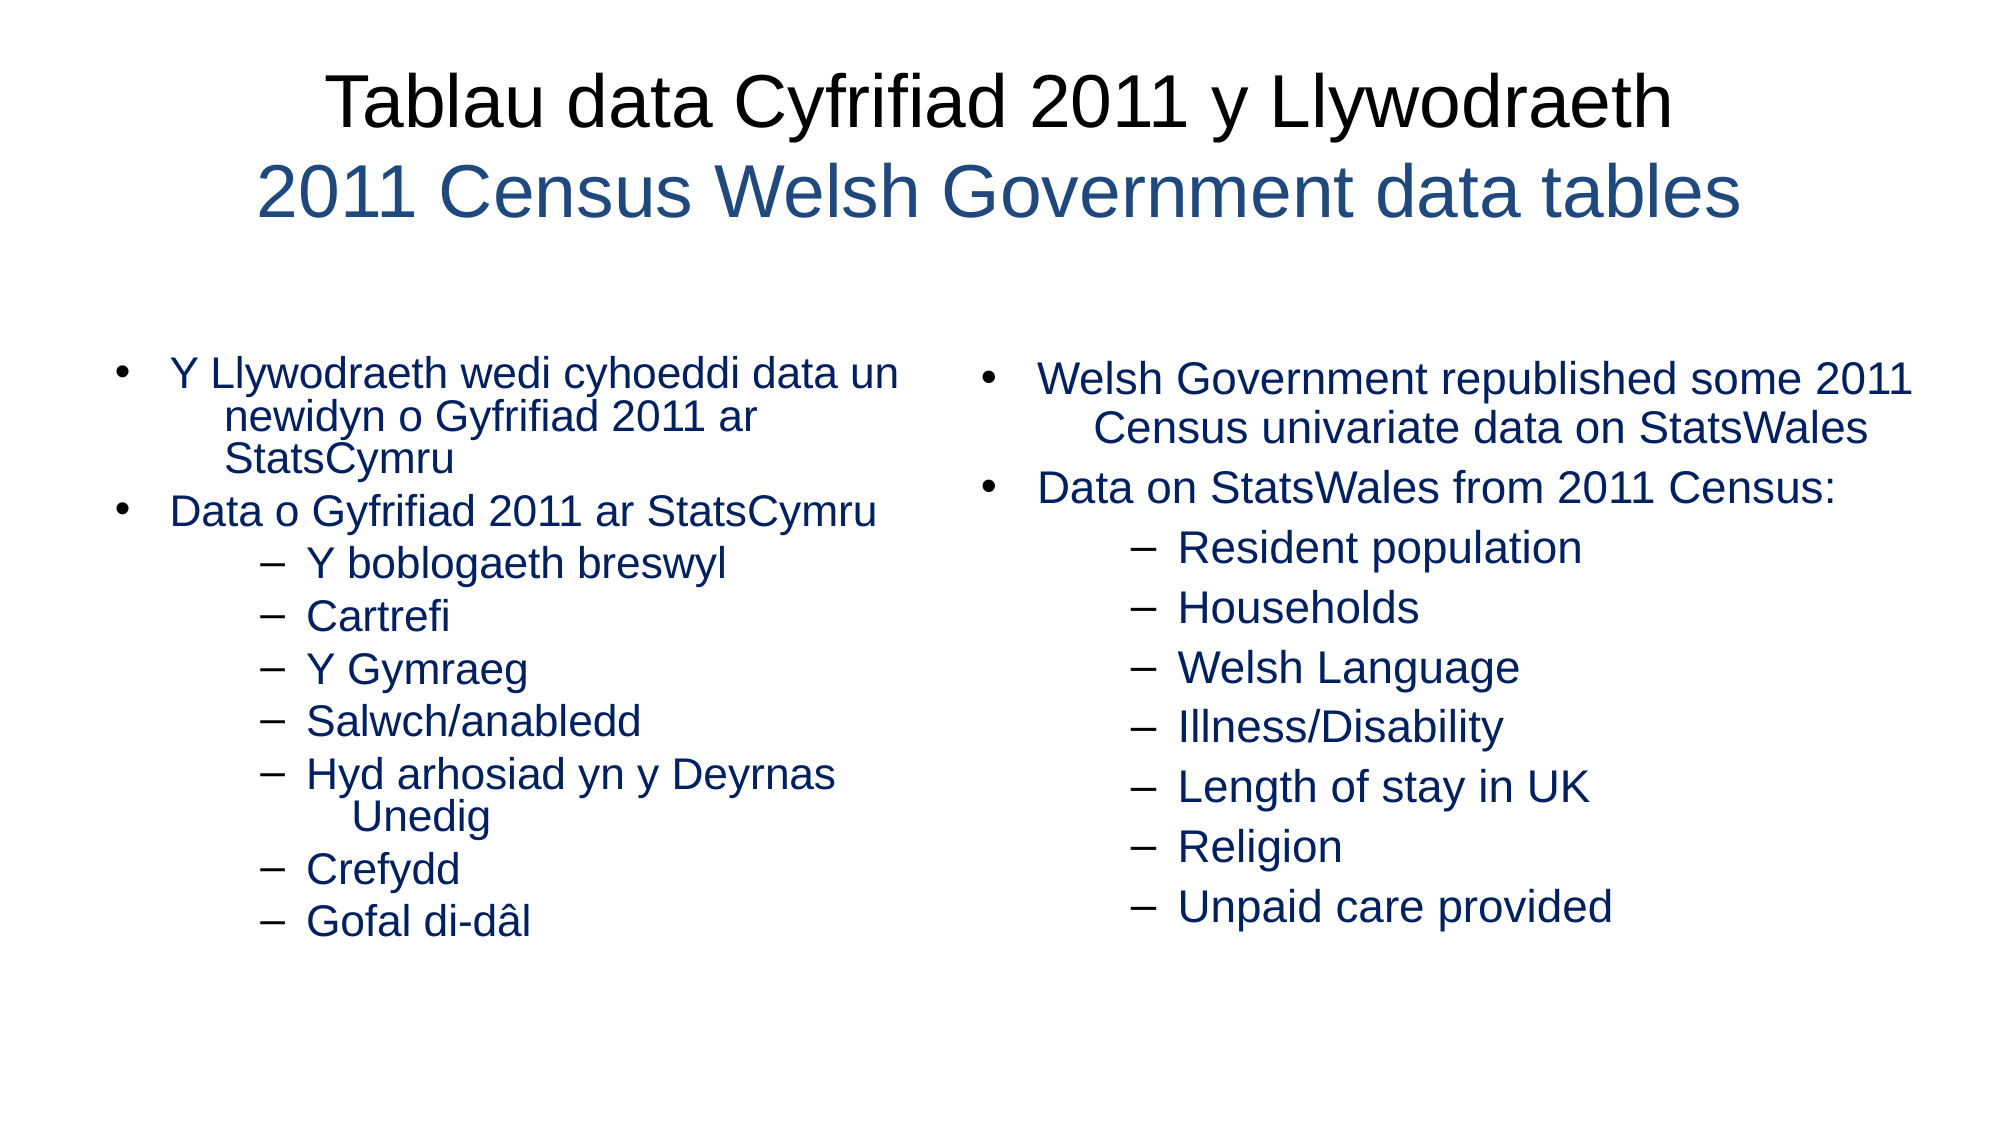

# Tablau data Cyfrifiad 2011 y Llywodraeth 2011 Census Welsh Government data tables
Y Llywodraeth wedi cyhoeddi data un newidyn o Gyfrifiad 2011 ar StatsCymru
Data o Gyfrifiad 2011 ar StatsCymru
Y boblogaeth breswyl
Cartrefi
Y Gymraeg
Salwch/anabledd
Hyd arhosiad yn y Deyrnas Unedig
Crefydd
Gofal di-dâl
Welsh Government republished some 2011 Census univariate data on StatsWales
Data on StatsWales from 2011 Census:
Resident population
Households
Welsh Language
Illness/Disability
Length of stay in UK
Religion
Unpaid care provided